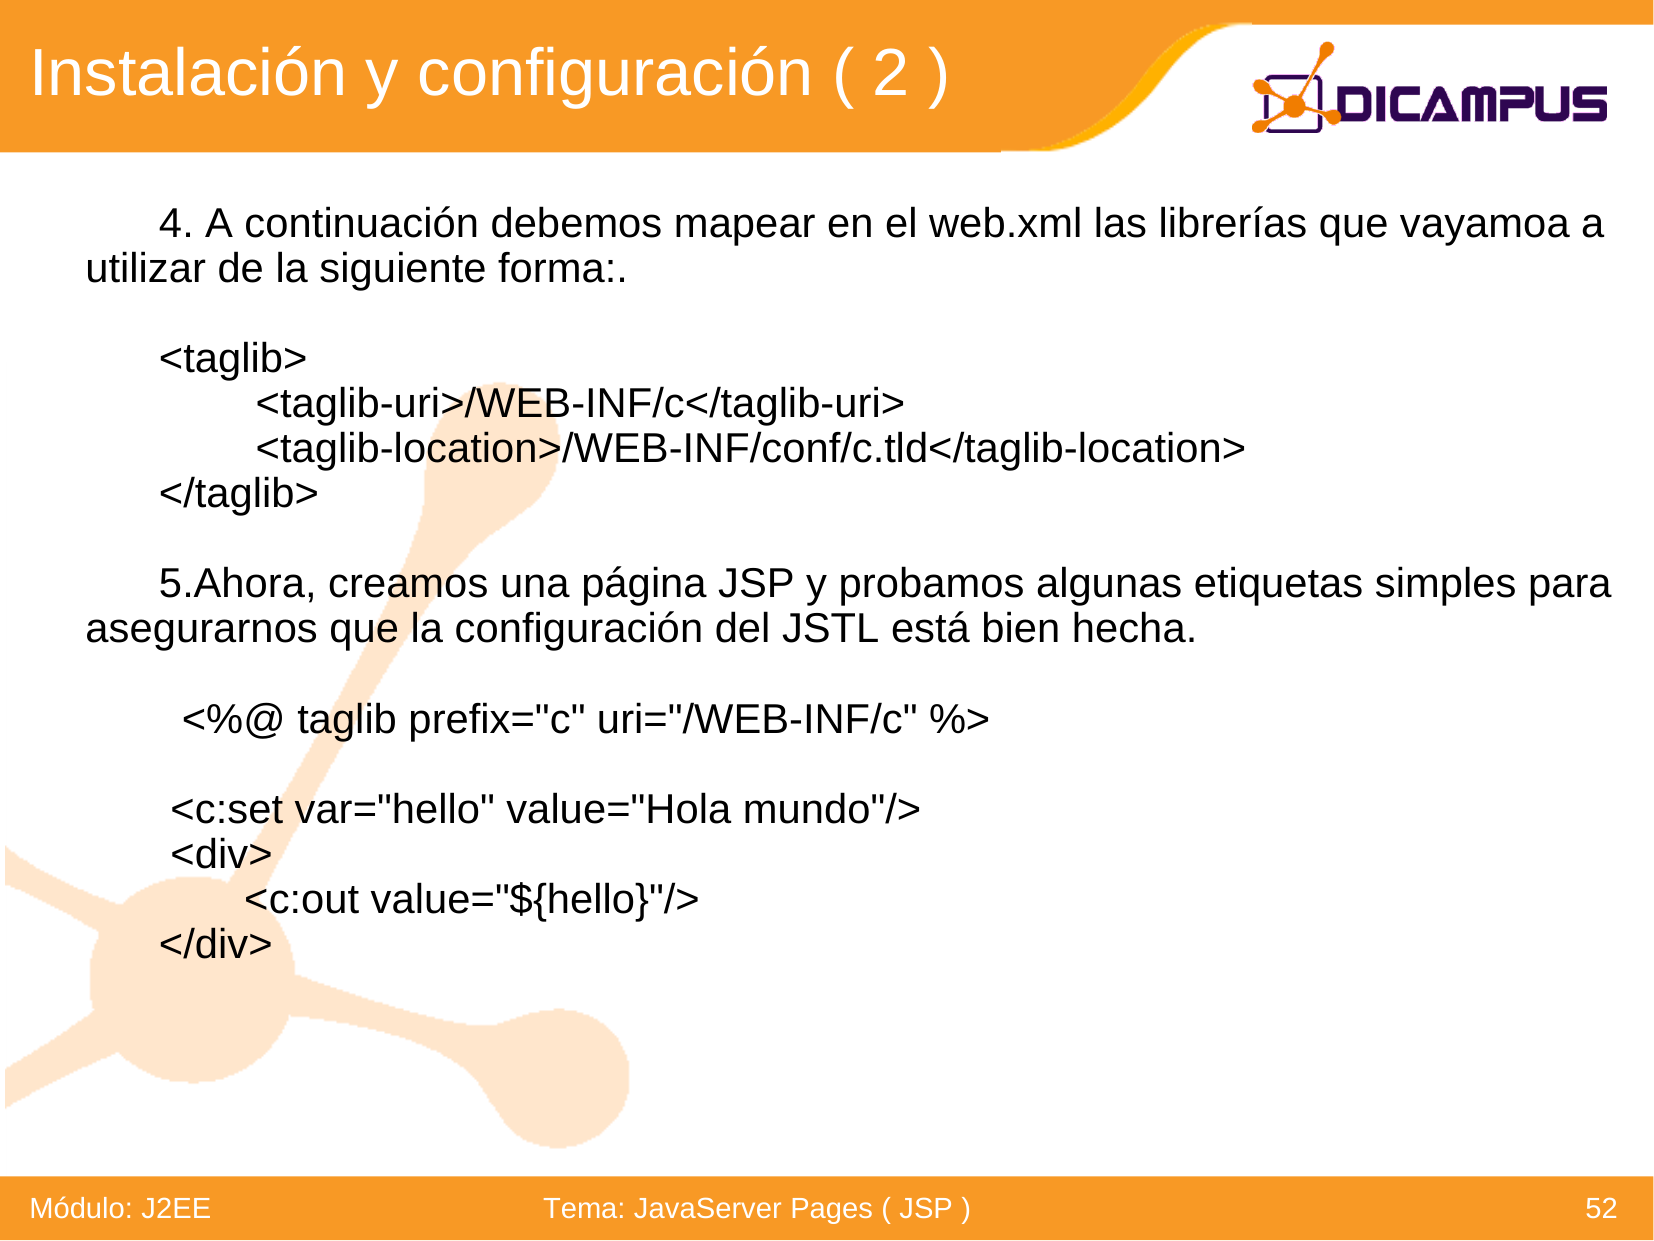

Instalación y configuración ( 2 )
		4. A continuación debemos mapear en el web.xml las librerías que vayamoa a utilizar de la siguiente forma:.
		<taglib>
			 <taglib-uri>/WEB-INF/c</taglib-uri>
			 <taglib-location>/WEB-INF/conf/c.tld</taglib-location>
		</taglib>
		5.Ahora, creamos una página JSP y probamos algunas etiquetas simples para 	asegurarnos que la configuración del JSTL está bien hecha.
		 <%@ taglib prefix="c" uri="/WEB-INF/c" %>
		 <c:set var="hello" value="Hola mundo"/>
		 <div>
			 <c:out value="${hello}"/>
		</div>
Módulo: J2EE
Tema: JavaServer Pages ( JSP )